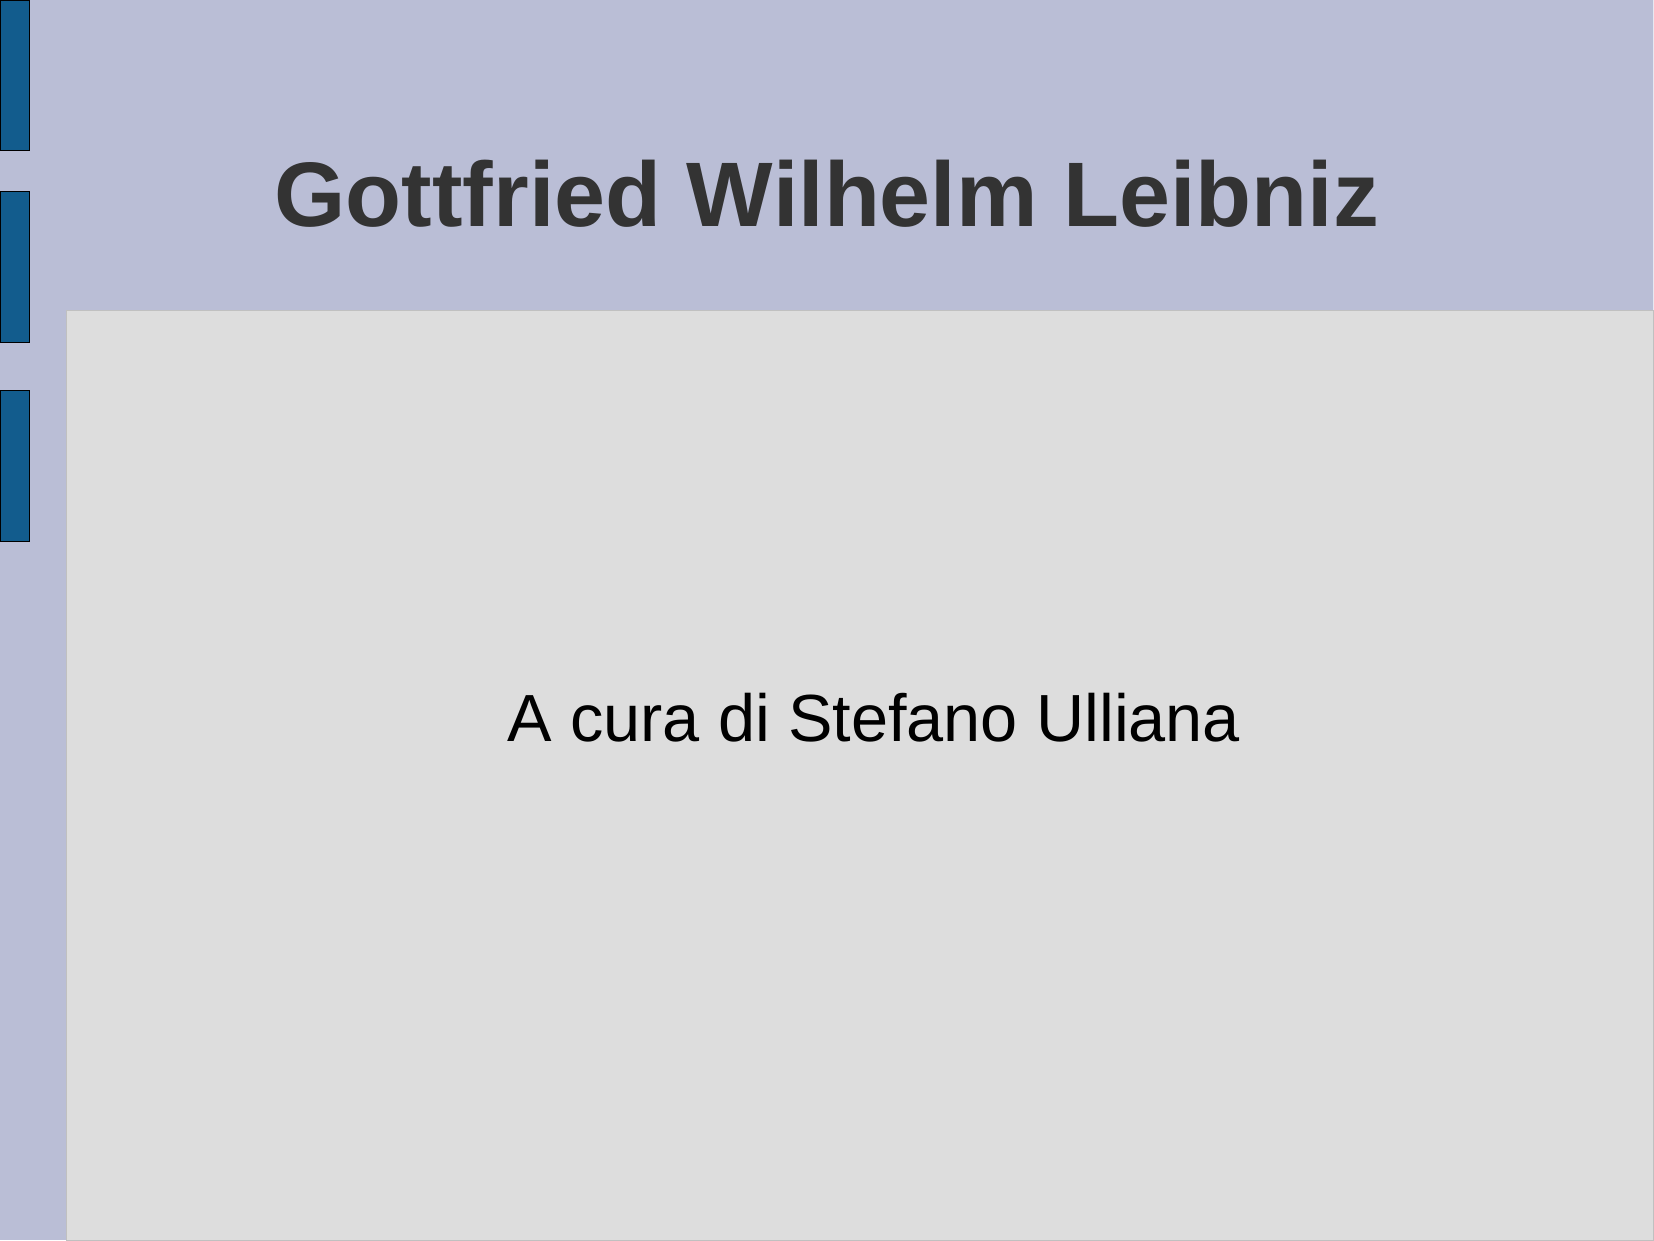

# Gottfried Wilhelm Leibniz
A cura di Stefano Ulliana